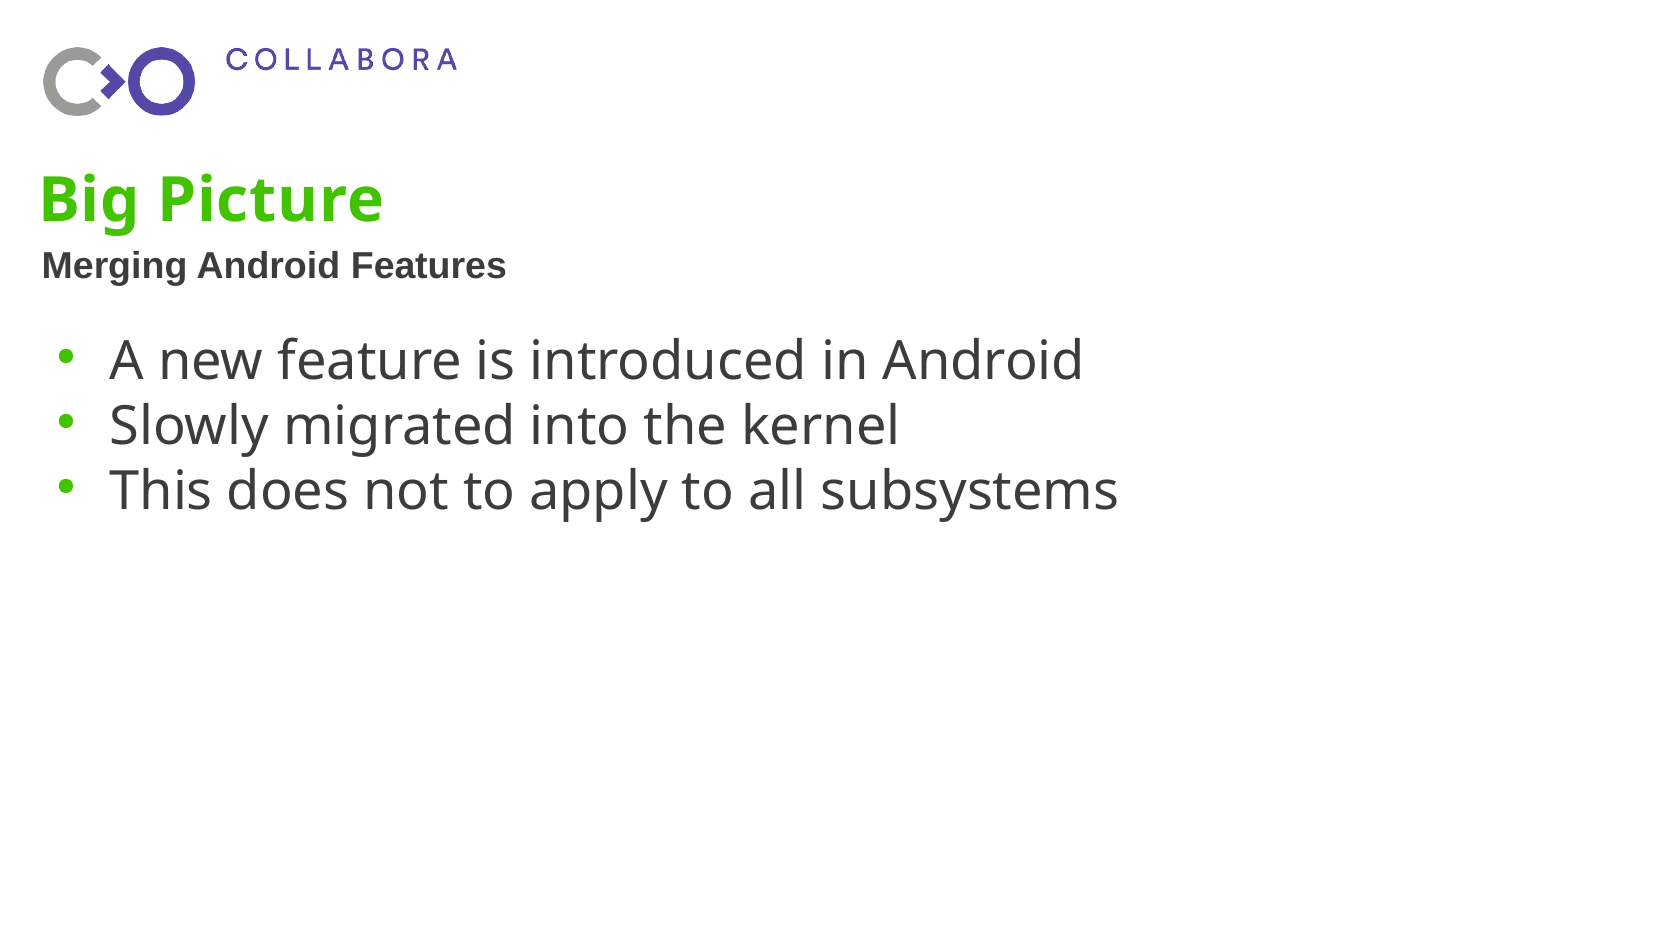

# Big Picture
Merging Android Features
A new feature is introduced in Android
Slowly migrated into the kernel
This does not to apply to all subsystems